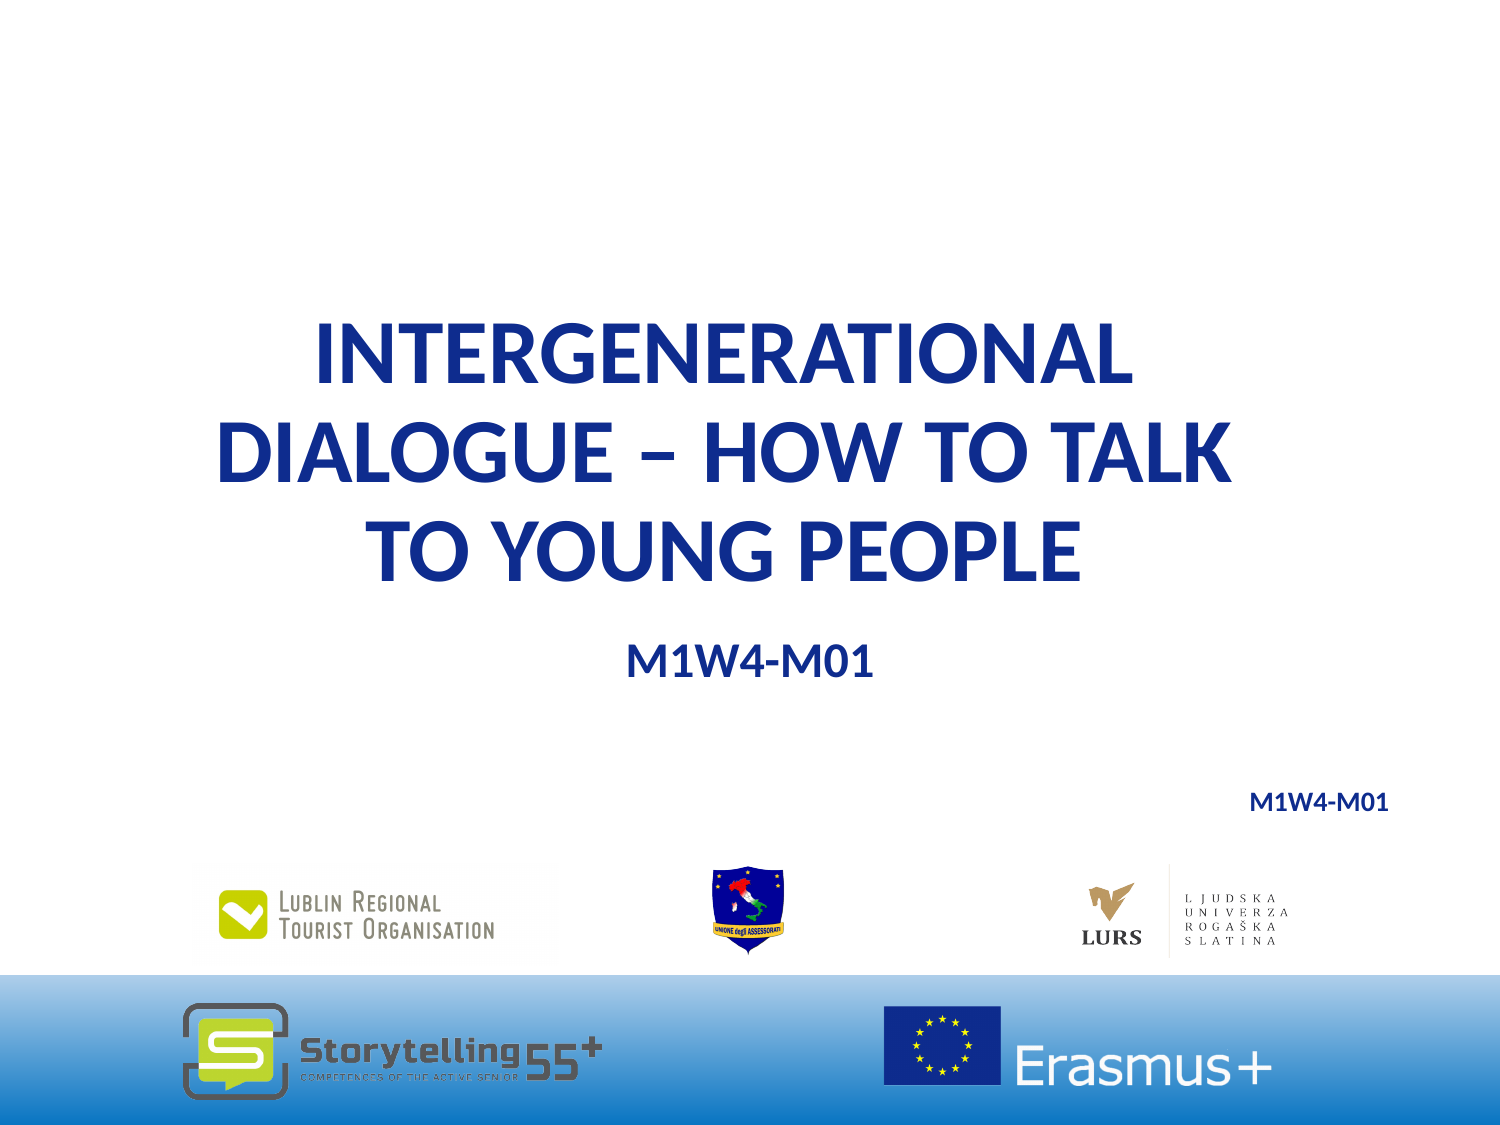

# INTERGENERATIONAL DIALOGUE – HOW TO TALK TO YOUNG PEOPLE
M1W4-M01
M1W4-M01